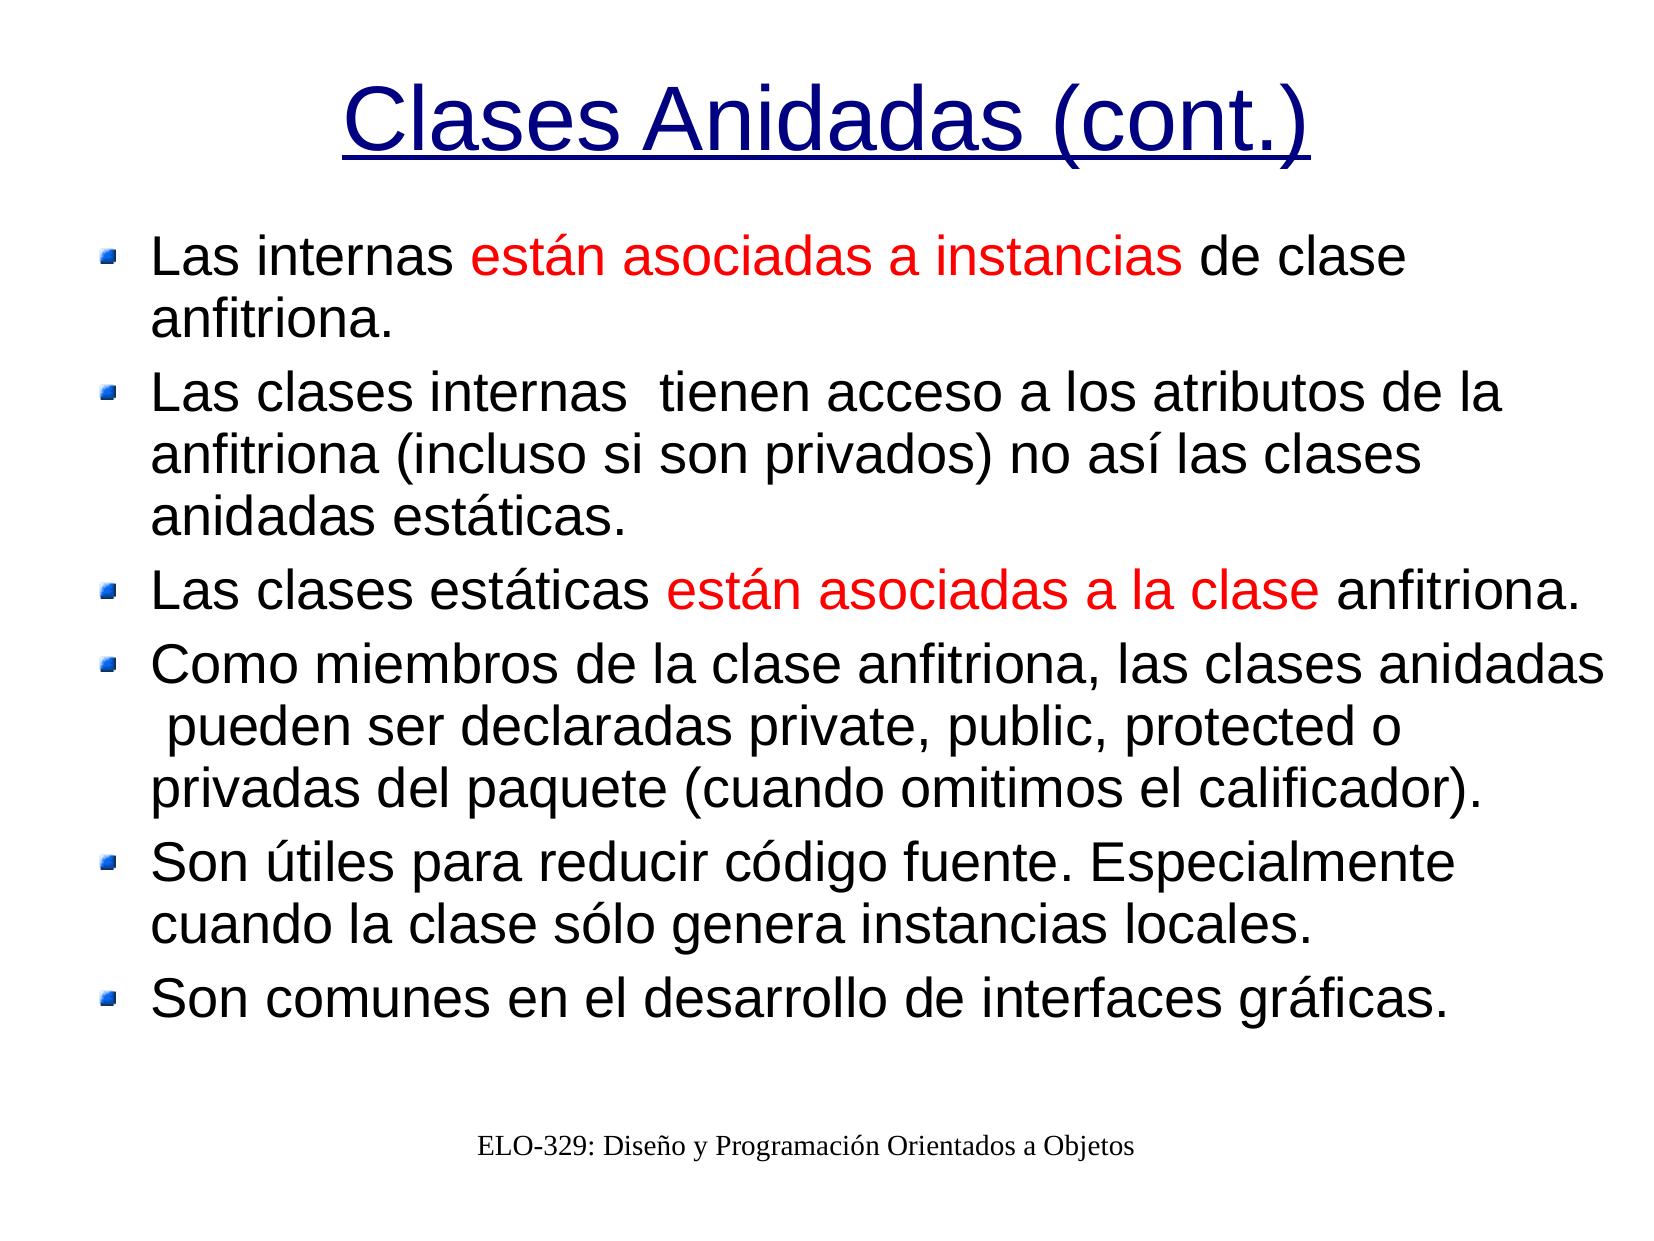

# Clases Anidadas (cont.)
Las internas están asociadas a instancias de clase anfitriona.
Las clases internas tienen acceso a los atributos de la anfitriona (incluso si son privados) no así las clases anidadas estáticas.
Las clases estáticas están asociadas a la clase anfitriona.
Como miembros de la clase anfitriona, las clases anidadas pueden ser declaradas private, public, protected o privadas del paquete (cuando omitimos el calificador).
Son útiles para reducir código fuente. Especialmente cuando la clase sólo genera instancias locales.
Son comunes en el desarrollo de interfaces gráficas.